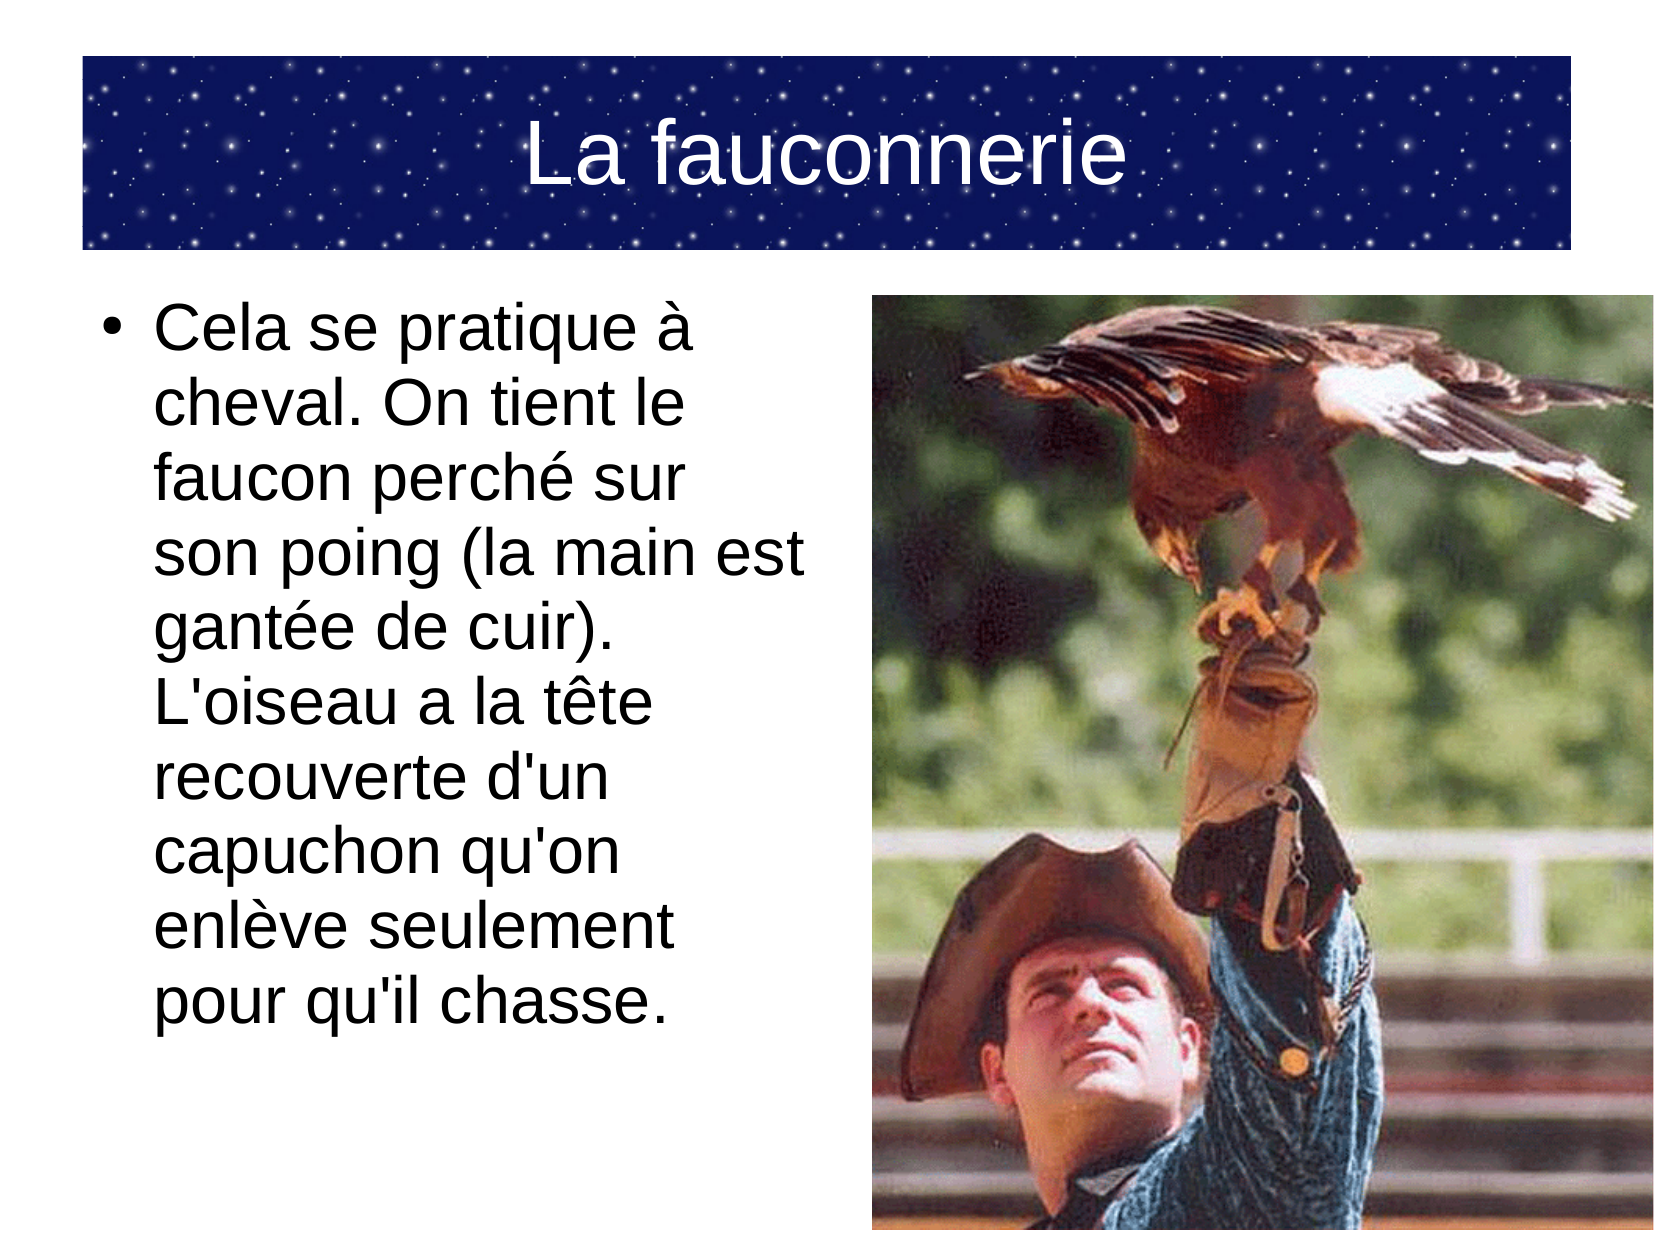

# La fauconnerie
Cela se pratique à cheval. On tient le faucon perché sur son poing (la main est gantée de cuir). L'oiseau a la tête recouverte d'un capuchon qu'on enlève seulement pour qu'il chasse.